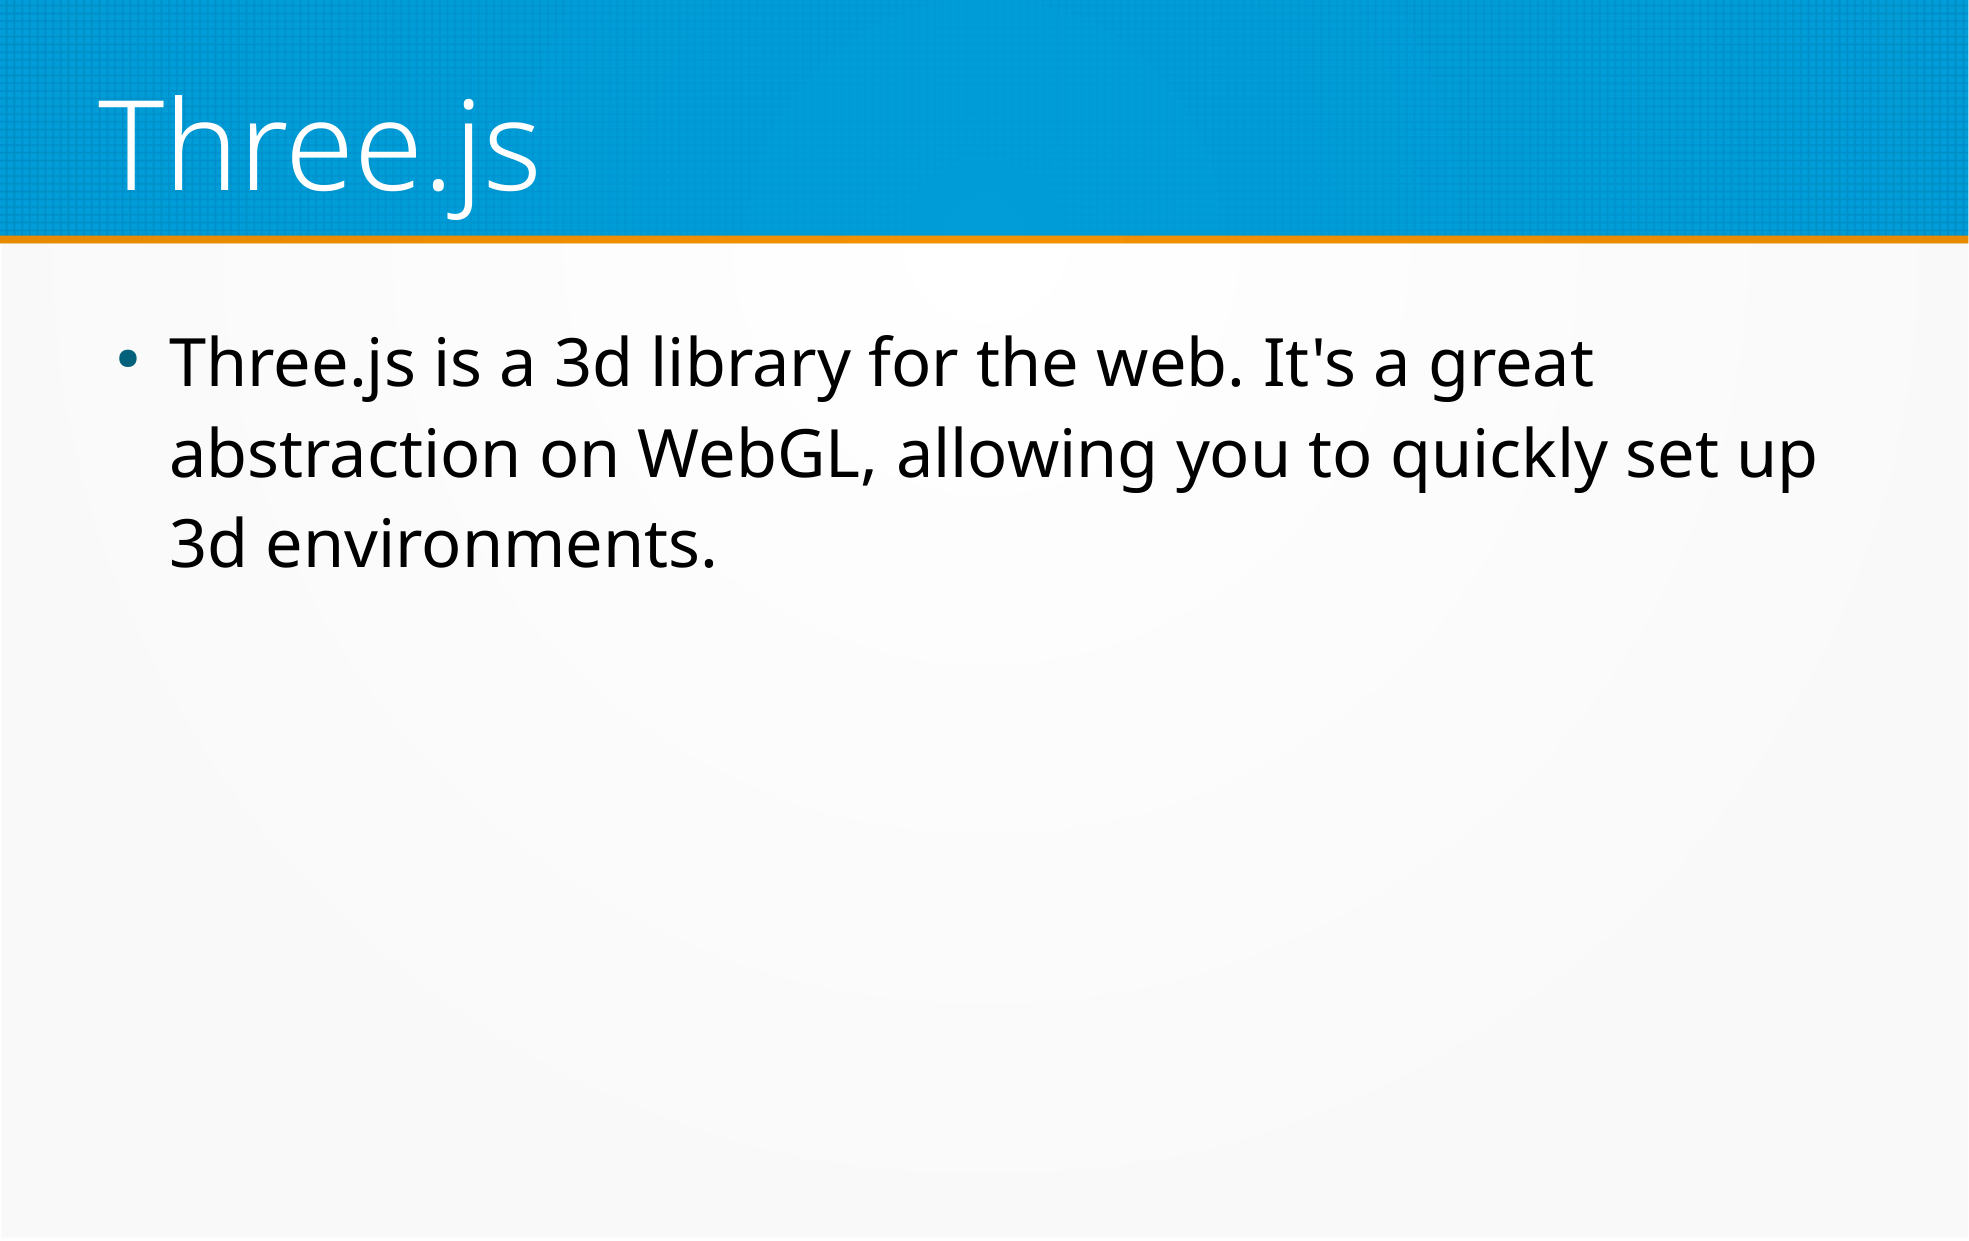

# Three.js
Three.js is a 3d library for the web. It's a great abstraction on WebGL, allowing you to quickly set up 3d environments.